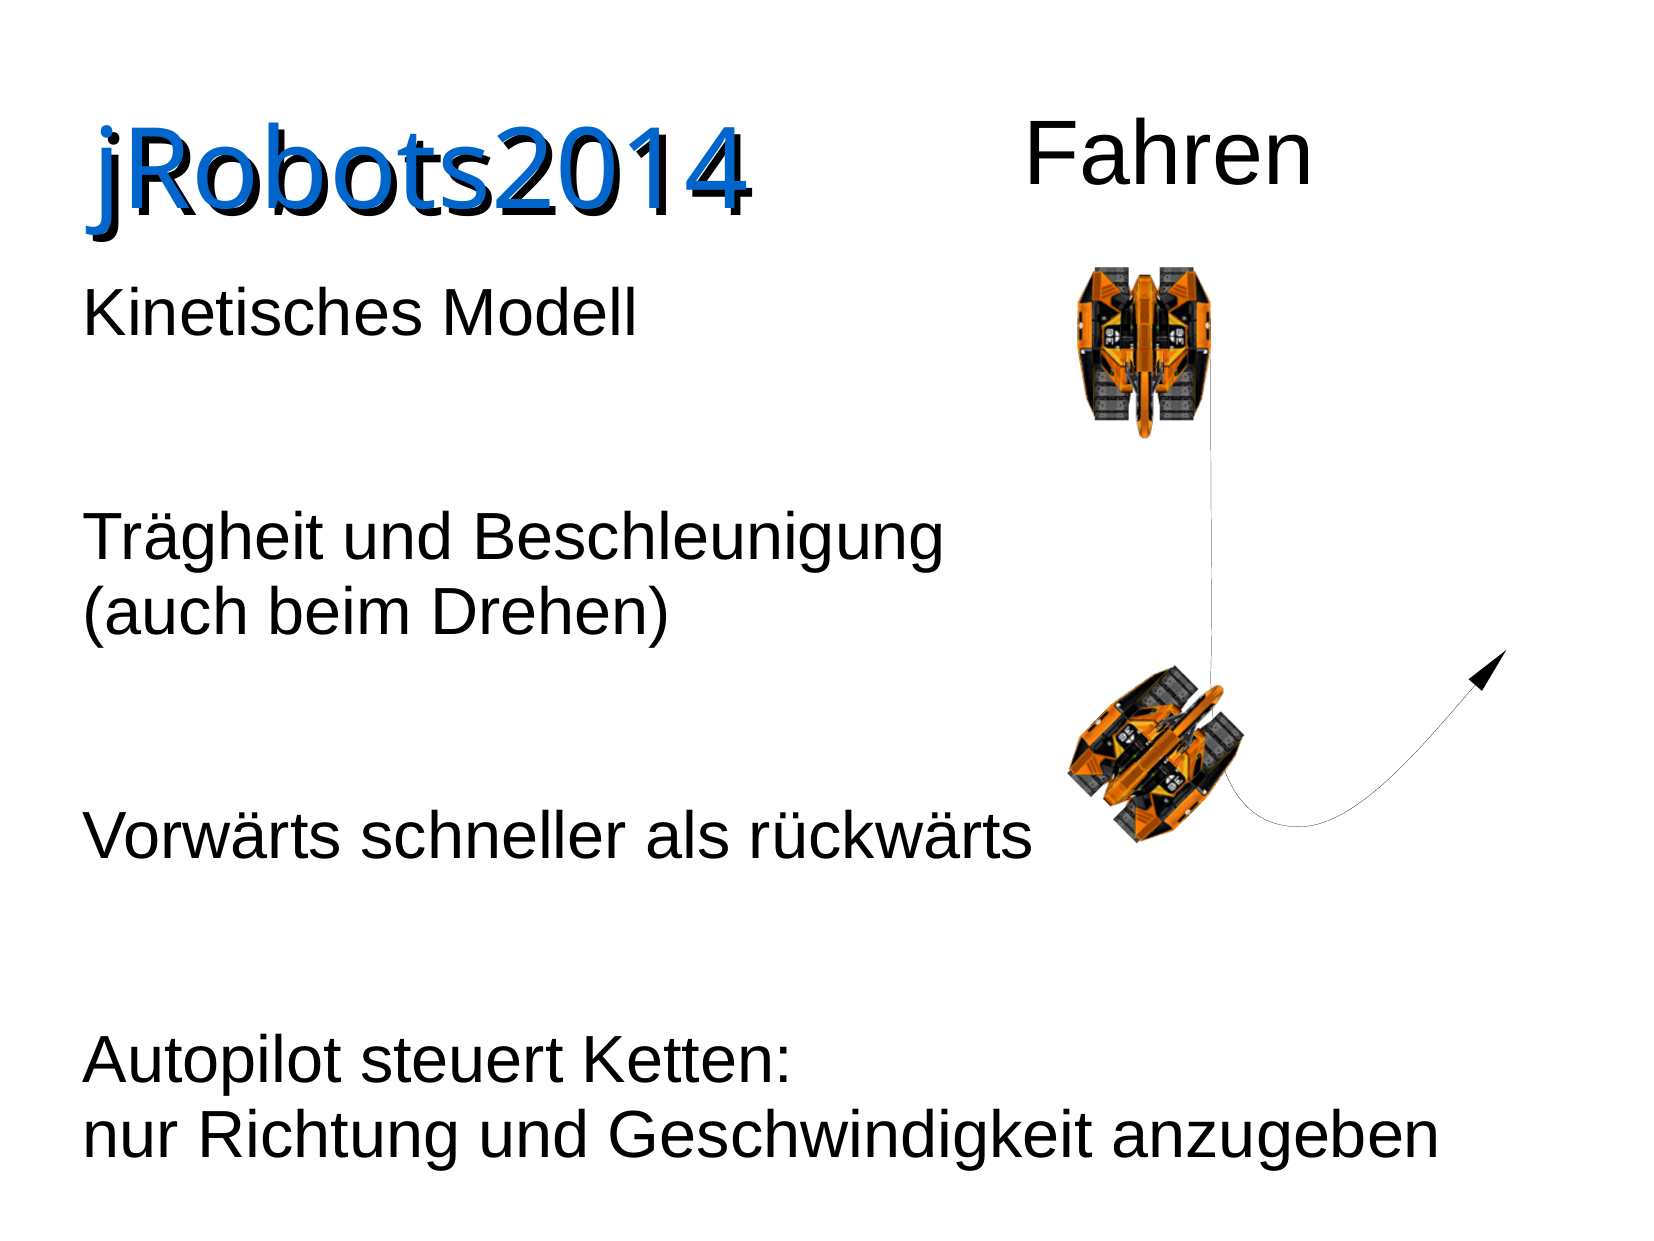

# Fahren
Kinetisches Modell
Trägheit und Beschleunigung
(auch beim Drehen)
Vorwärts schneller als rückwärts
Autopilot steuert Ketten:
nur Richtung und Geschwindigkeit anzugeben